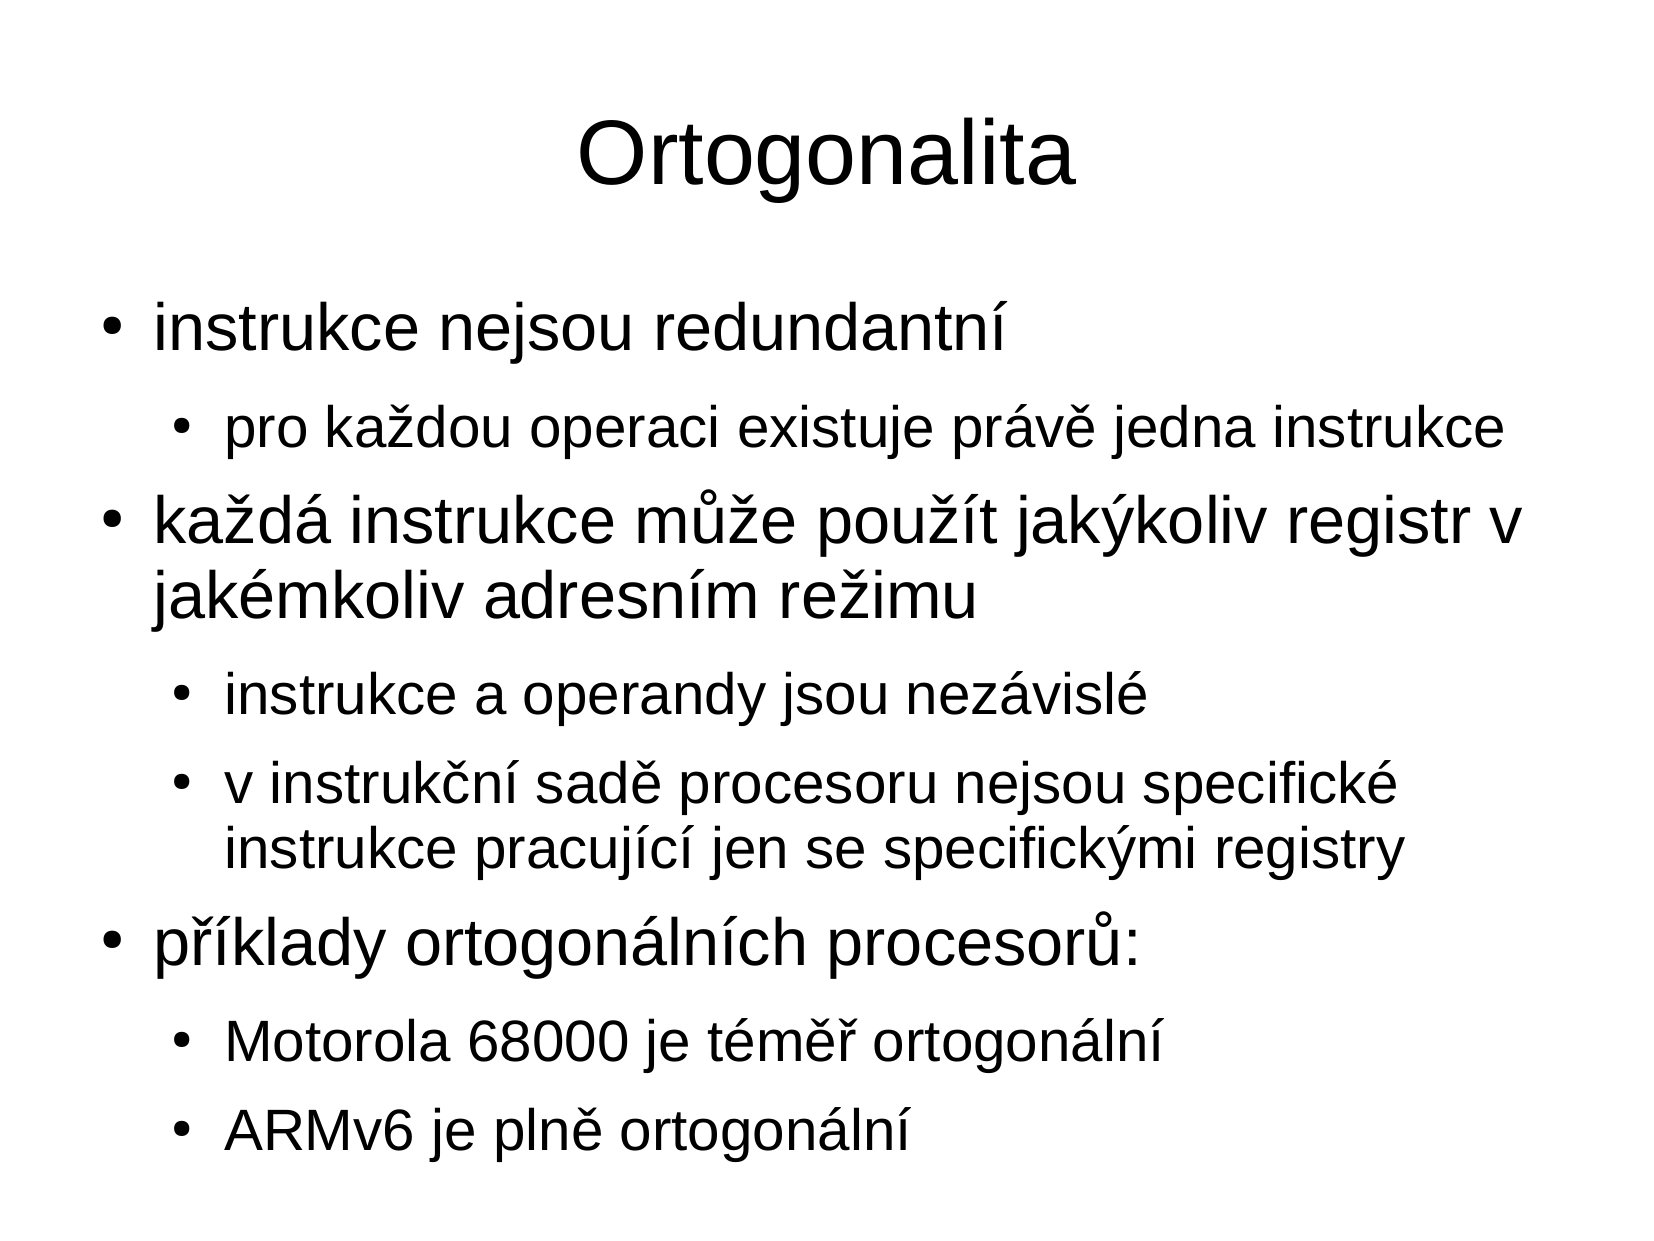

# Ortogonalita
instrukce nejsou redundantní
pro každou operaci existuje právě jedna instrukce
každá instrukce může použít jakýkoliv registr v jakémkoliv adresním režimu
instrukce a operandy jsou nezávislé
v instrukční sadě procesoru nejsou specifické instrukce pracující jen se specifickými registry
příklady ortogonálních procesorů:
Motorola 68000 je téměř ortogonální
ARMv6 je plně ortogonální